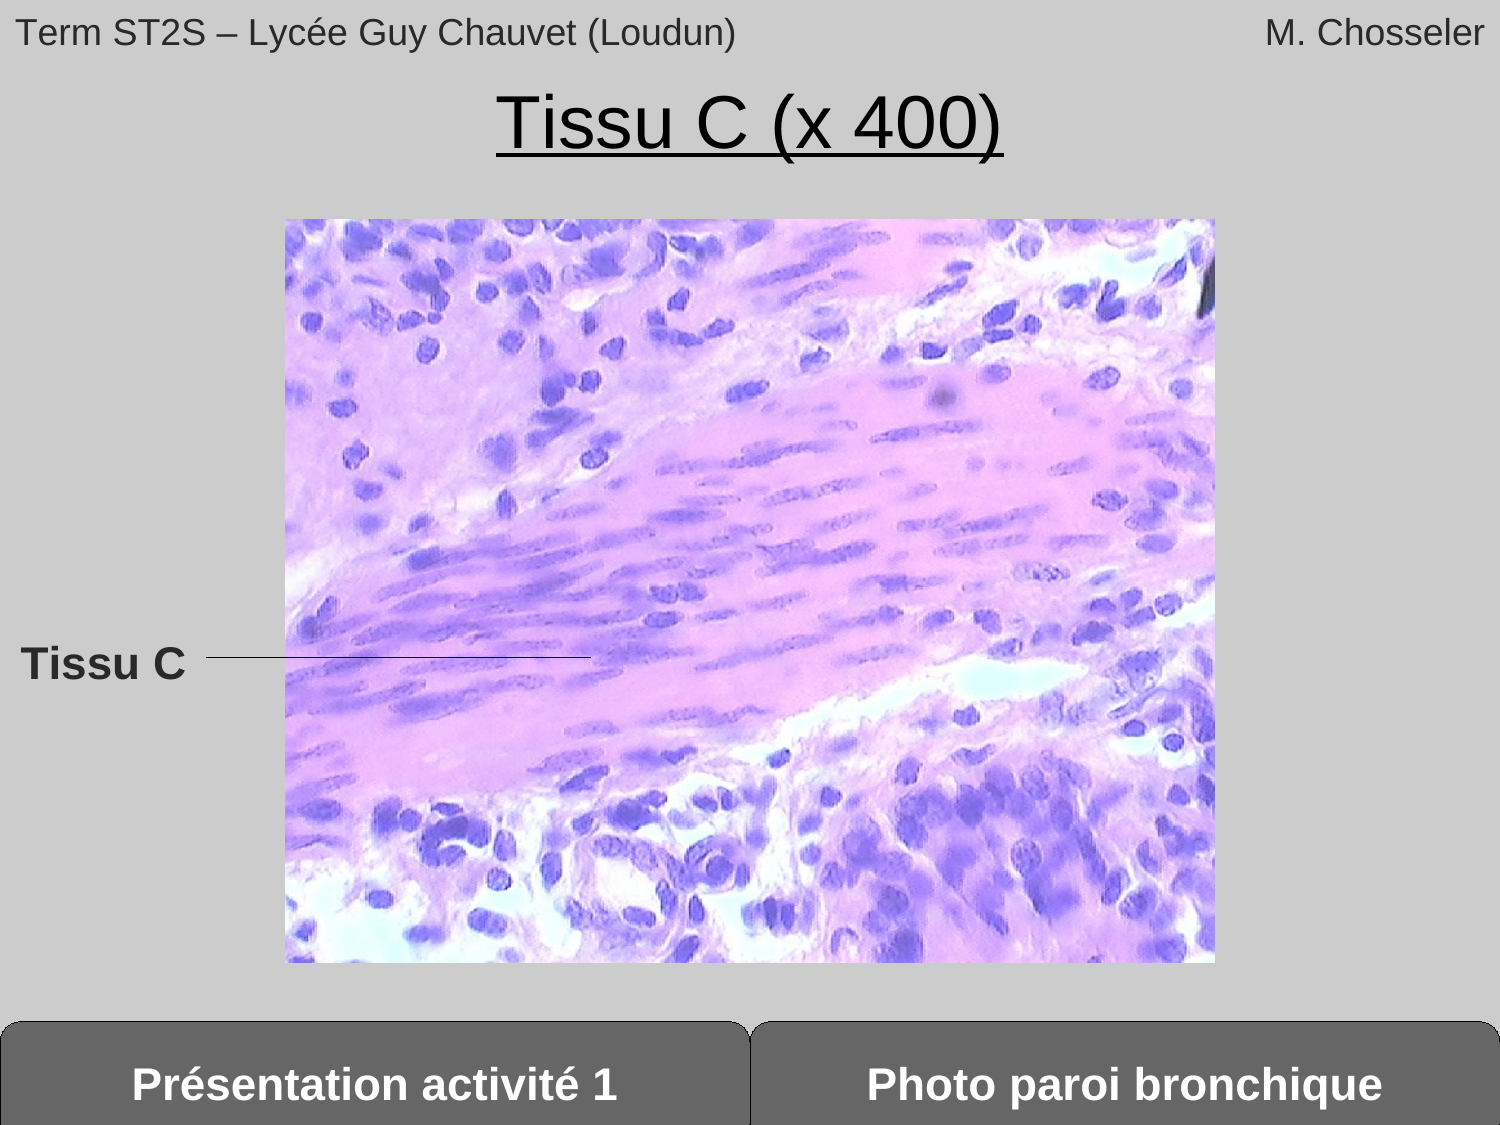

# Tissu C (x 400)
Tissu C